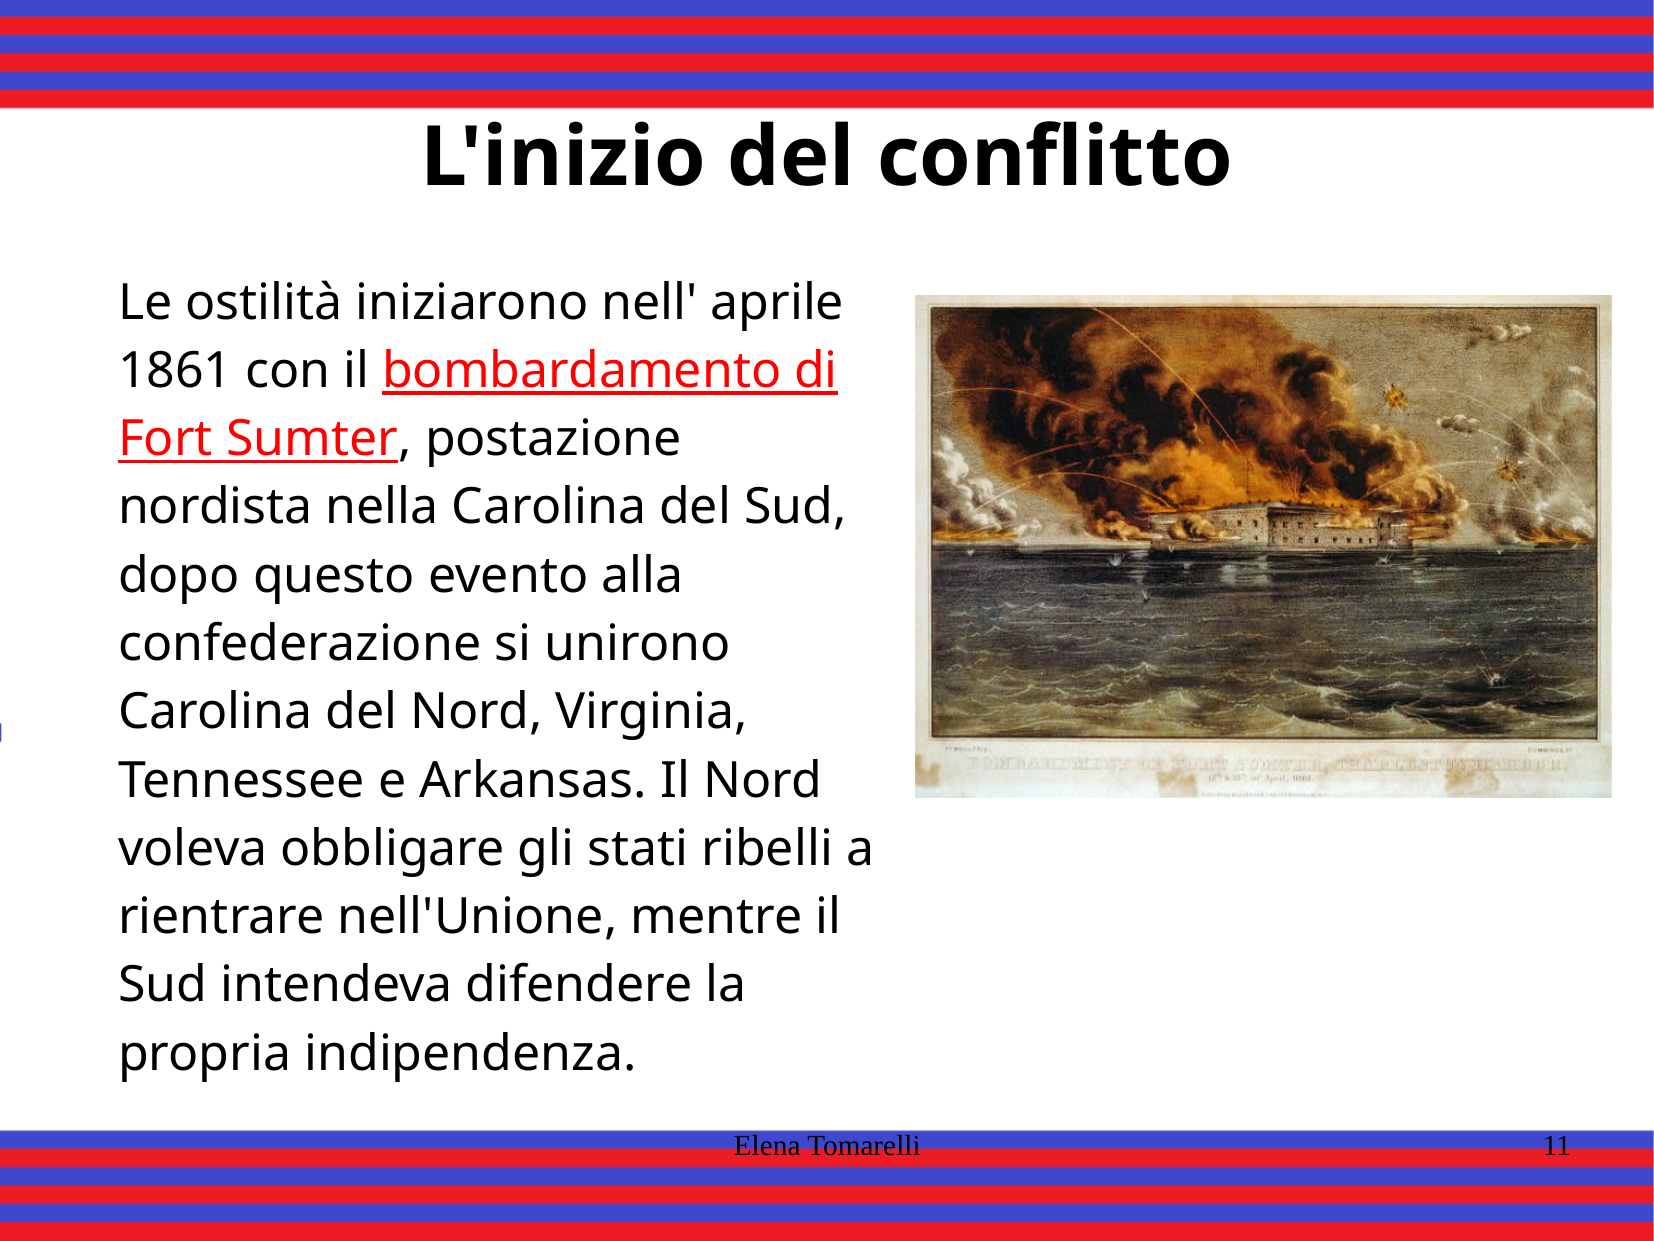

# L'inizio del conflitto
Le ostilità iniziarono nell' aprile 1861 con il bombardamento di Fort Sumter, postazione nordista nella Carolina del Sud, dopo questo evento alla confederazione si unirono Carolina del Nord, Virginia, Tennessee e Arkansas. Il Nord voleva obbligare gli stati ribelli a rientrare nell'Unione, mentre il Sud intendeva difendere la propria indipendenza.
Elena Tomarelli
11